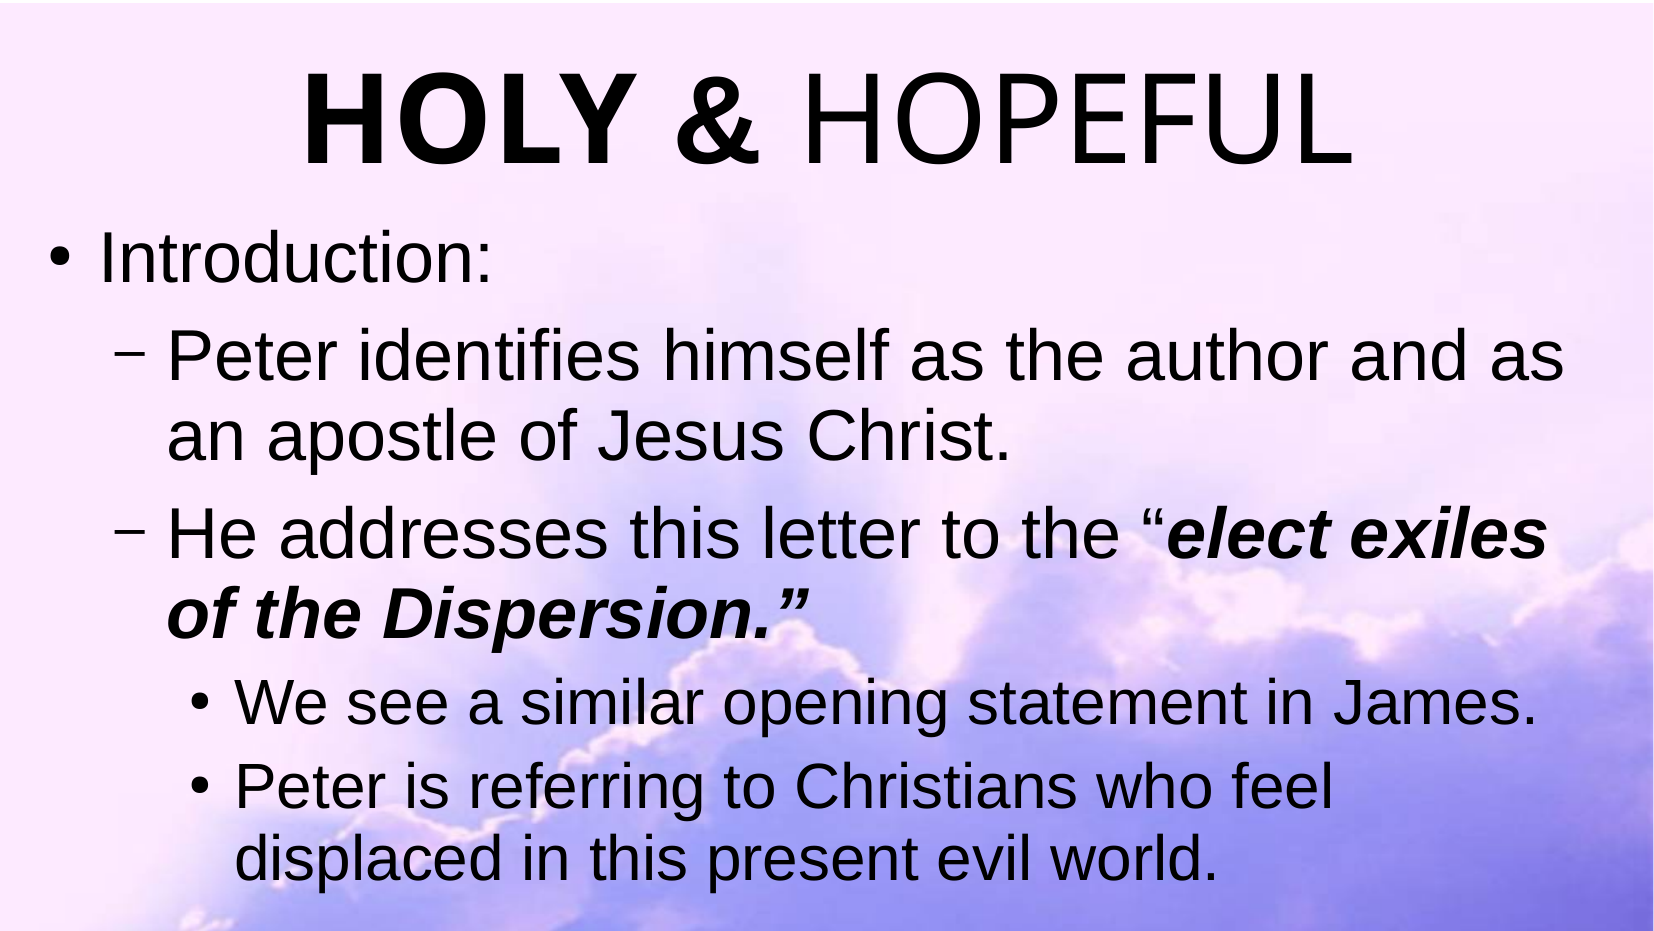

# HOLY & HOPEFUL
Introduction:
Peter identifies himself as the author and as an apostle of Jesus Christ.
He addresses this letter to the “elect exiles of the Dispersion.”
We see a similar opening statement in James.
Peter is referring to Christians who feel displaced in this present evil world.